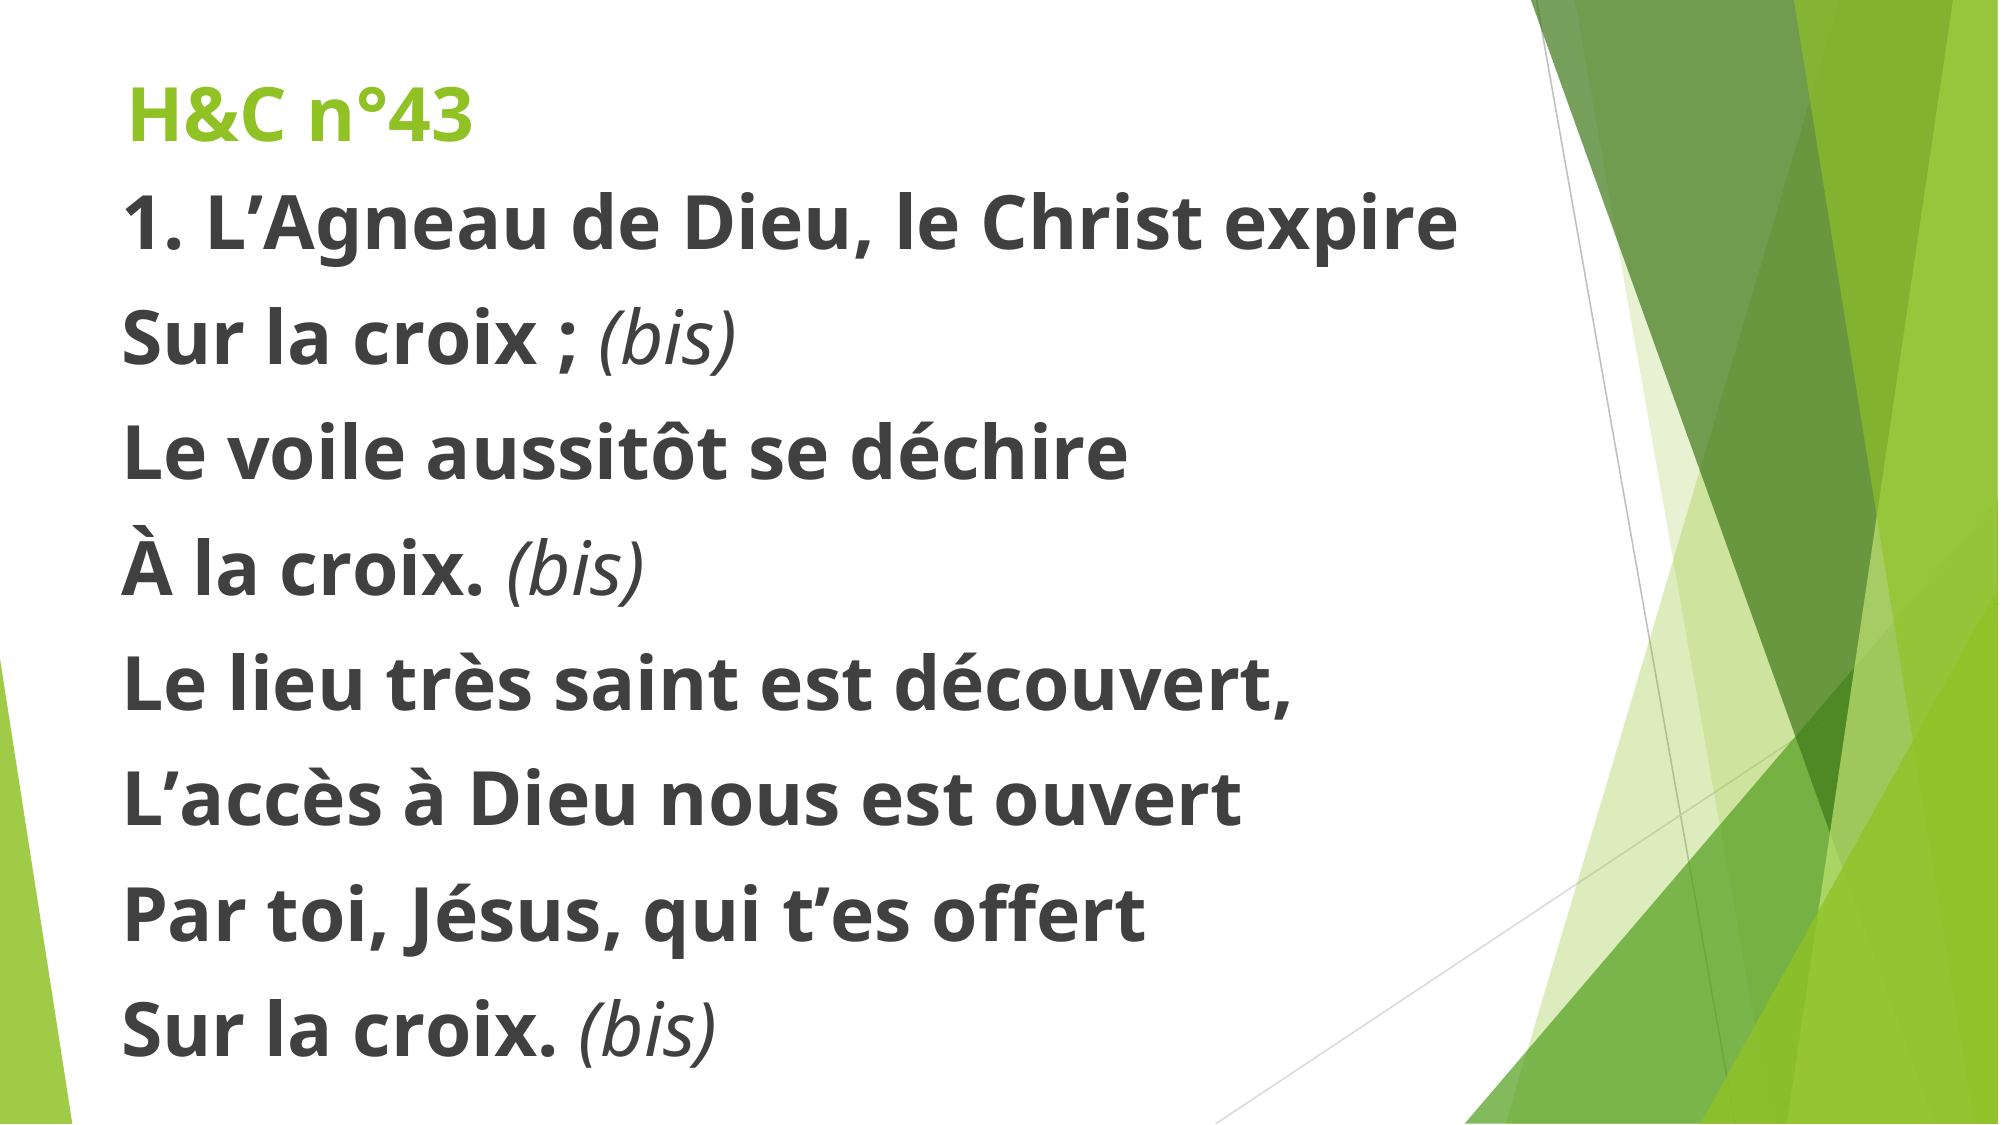

H&C n°43
1. L’Agneau de Dieu, le Christ expire
Sur la croix ; (bis)
Le voile aussitôt se déchire
À la croix. (bis)
Le lieu très saint est découvert,
L’accès à Dieu nous est ouvert
Par toi, Jésus, qui t’es offert
Sur la croix. (bis)